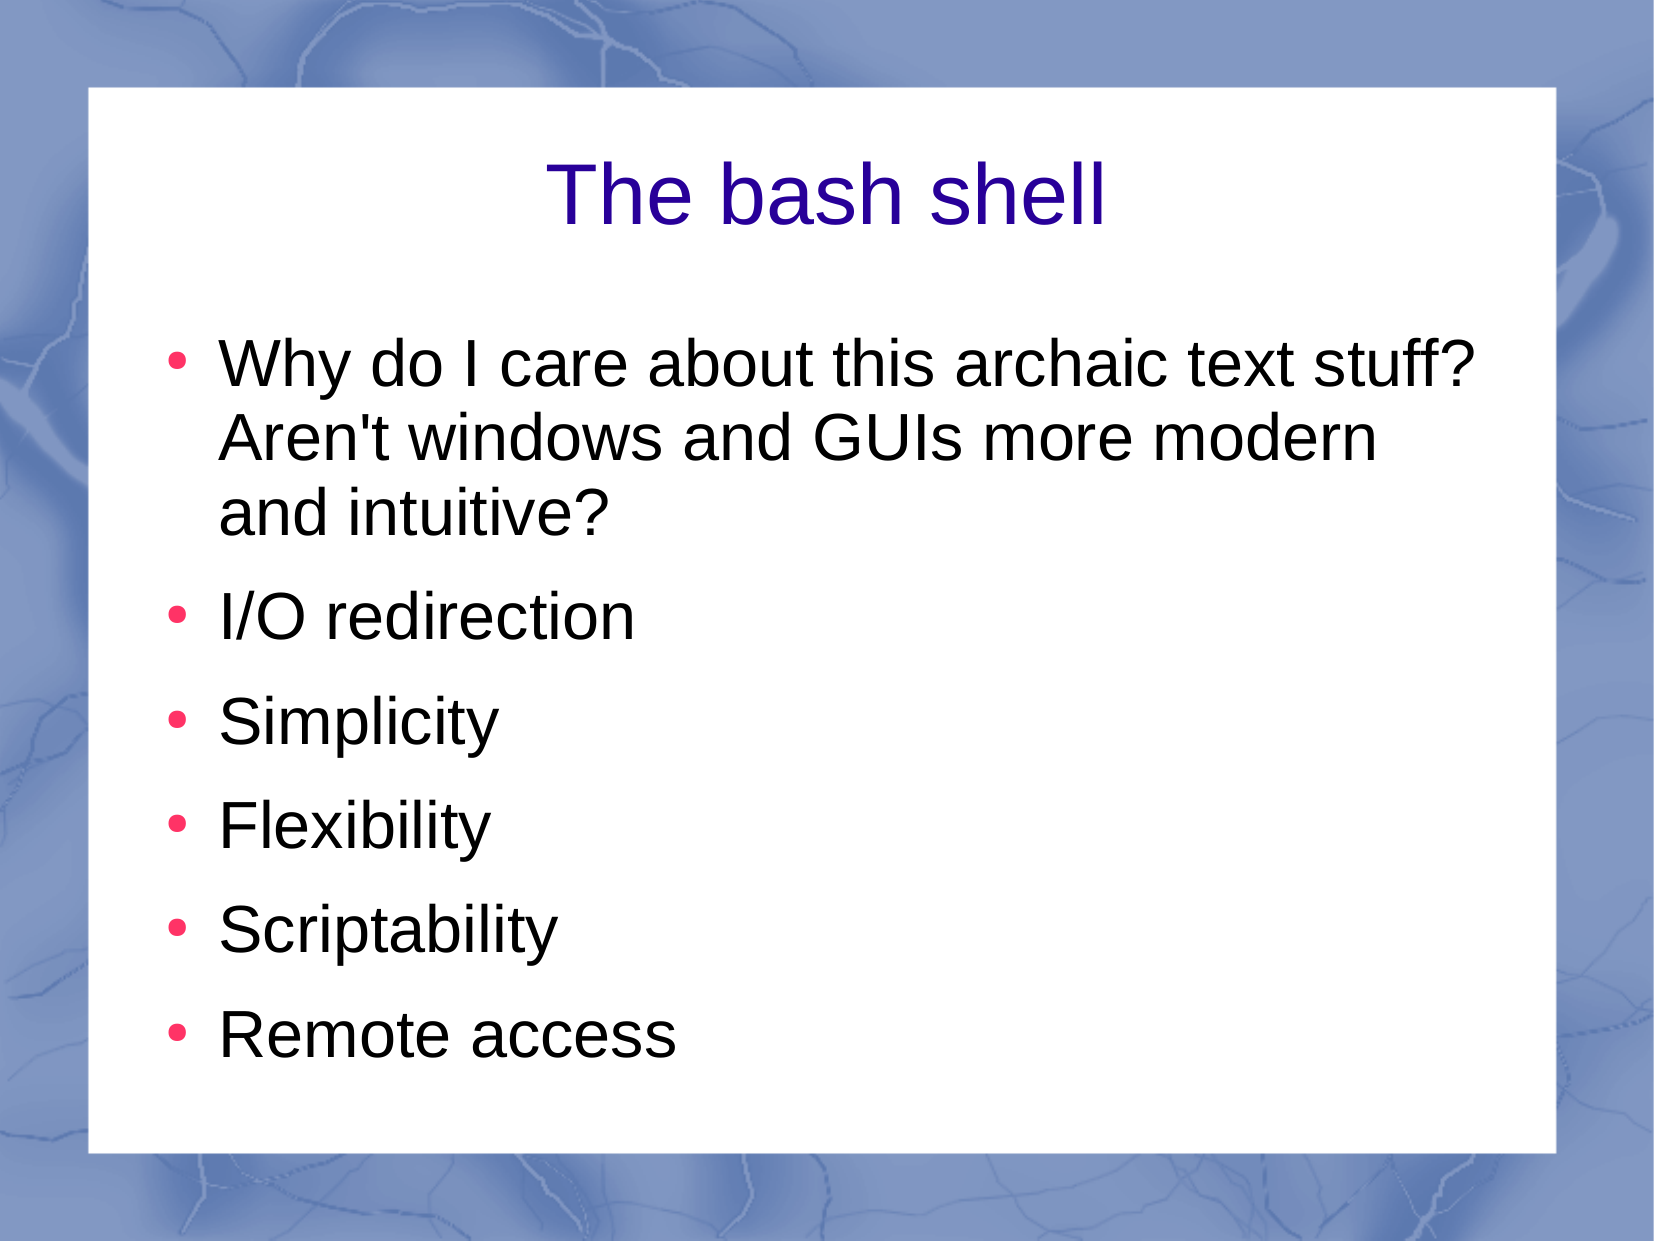

# The bash shell
Why do I care about this archaic text stuff? Aren't windows and GUIs more modern and intuitive?
I/O redirection
Simplicity
Flexibility
Scriptability
Remote access